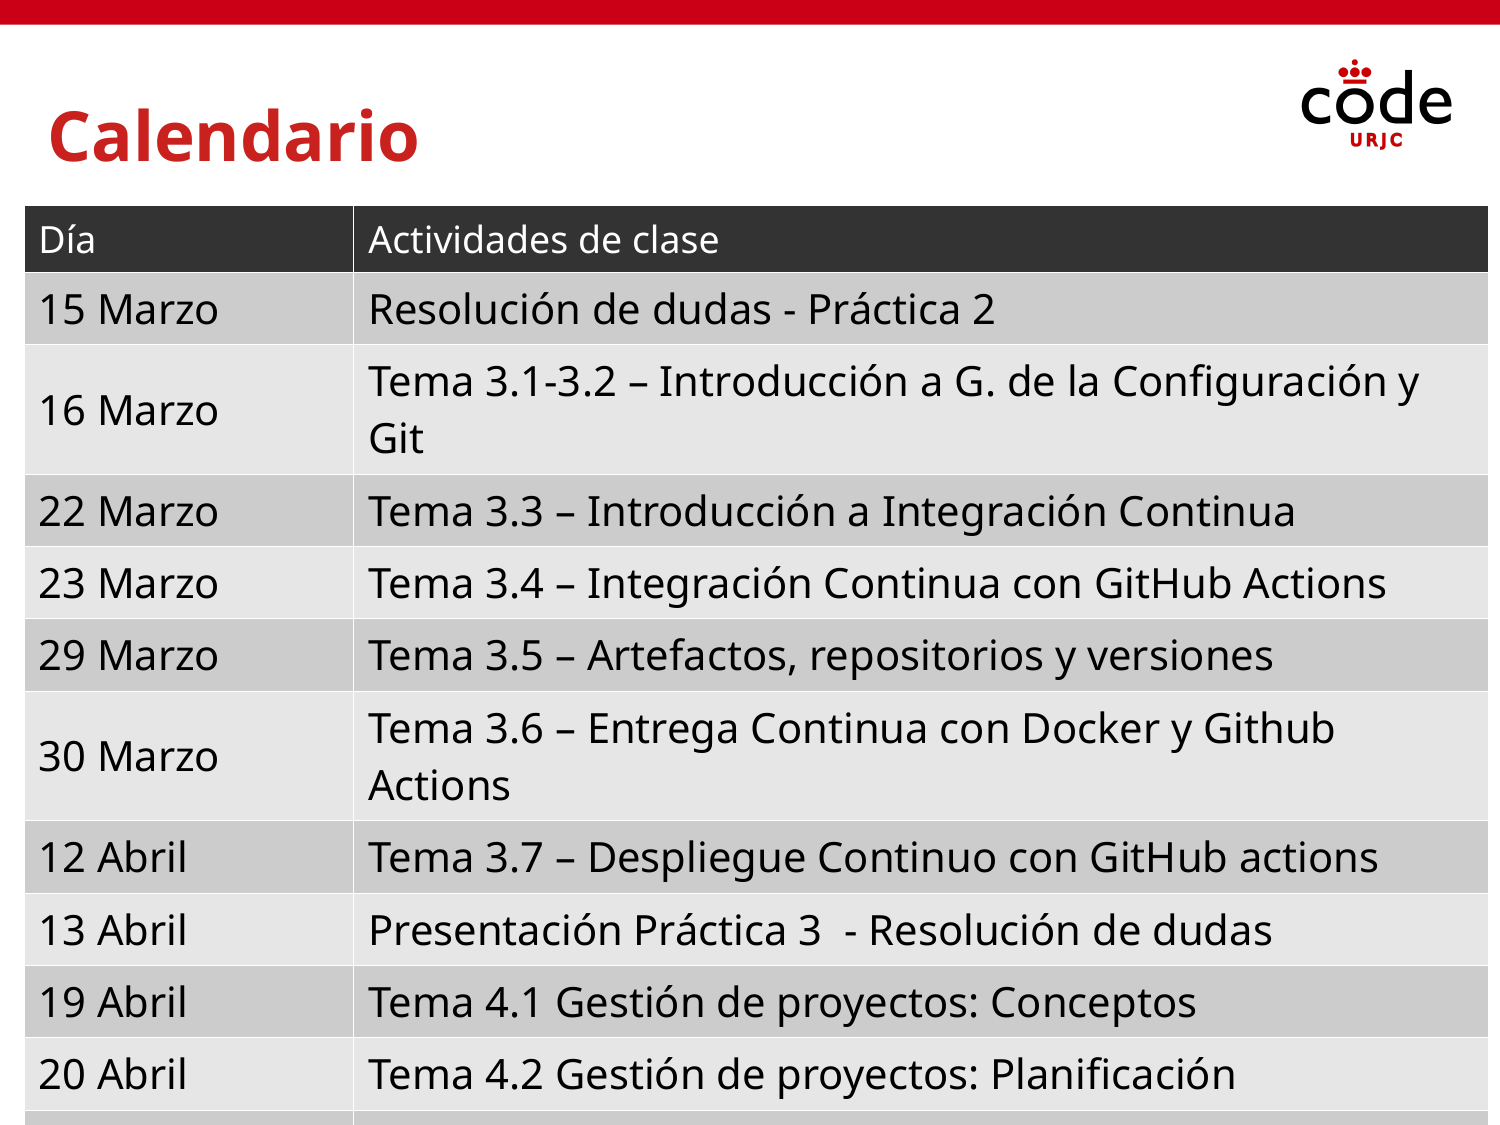

# Calendario
| Día | Actividades de clase |
| --- | --- |
| 15 Marzo | Resolución de dudas - Práctica 2 |
| 16 Marzo | Tema 3.1-3.2 – Introducción a G. de la Configuración y Git |
| 22 Marzo | Tema 3.3 – Introducción a Integración Continua |
| 23 Marzo | Tema 3.4 – Integración Continua con GitHub Actions |
| 29 Marzo | Tema 3.5 – Artefactos, repositorios y versiones |
| 30 Marzo | Tema 3.6 – Entrega Continua con Docker y Github Actions |
| 12 Abril | Tema 3.7 – Despliegue Continuo con GitHub actions |
| 13 Abril | Presentación Práctica 3 - Resolución de dudas |
| 19 Abril | Tema 4.1 Gestión de proyectos: Conceptos |
| 20 Abril | Tema 4.2 Gestión de proyectos: Planificación |
| 26 Abril | Tema 4.2Gestión de proyectos: Planificación |
| 27 Abril | Tema 5 – Procesos ágiles en gestión de proyectos |
| 3 Mayo | Tema 5 – Procesos ágiles en gestión de proyectos |
| 4 Mayo | Resolución de dudas – Exámen |
19